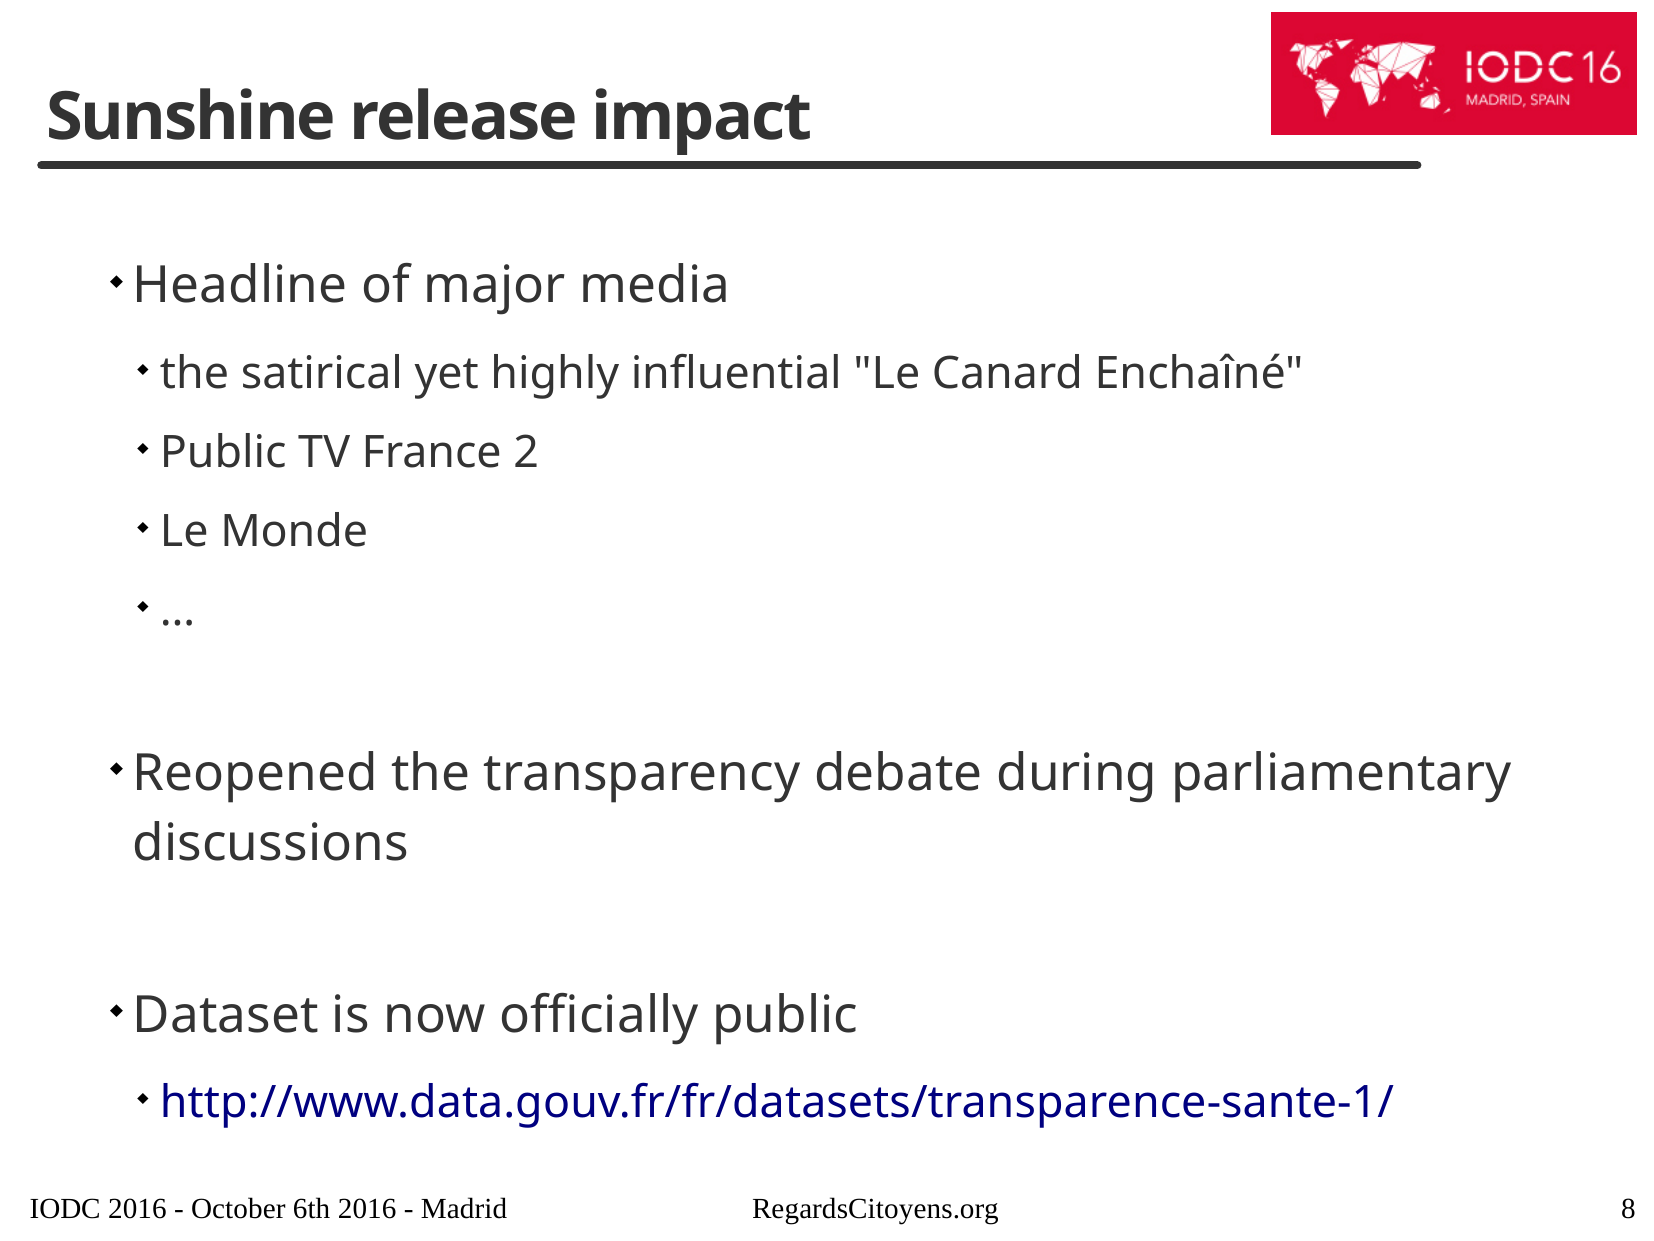

# Sunshine release impact
Headline of major media
the satirical yet highly influential "Le Canard Enchaîné"
Public TV France 2
Le Monde
…
Reopened the transparency debate during parliamentary discussions
Dataset is now officially public
http://www.data.gouv.fr/fr/datasets/transparence-sante-1/
IODC 2016 - October 6th 2016 - Madrid
RegardsCitoyens.org
8